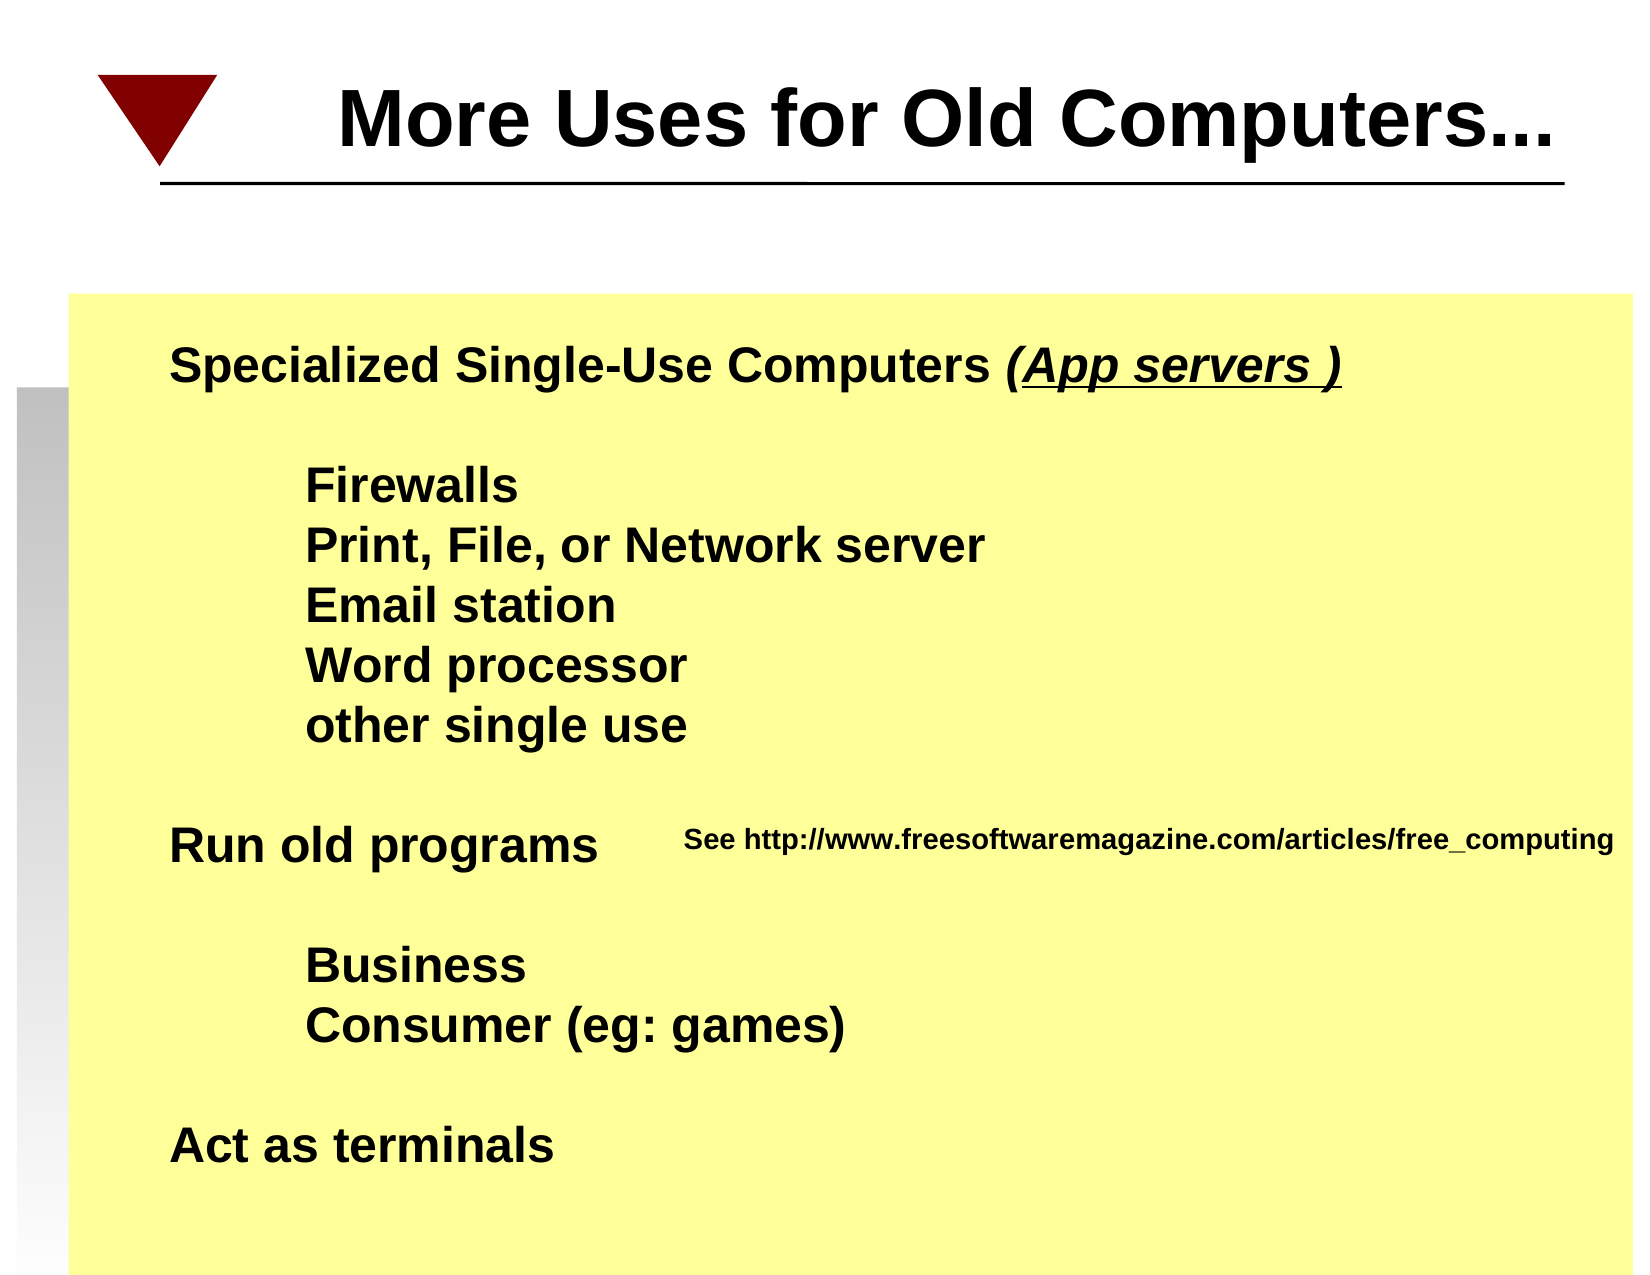

# More Uses for Old Computers...
 Specialized Single-Use Computers (App servers )
 Firewalls
 Print, File, or Network server
 Email station
 Word processor
 other single use
 Run old programs
 Business
 Consumer (eg: games)
 Act as terminals
See http://www.freesoftwaremagazine.com/articles/free_computing